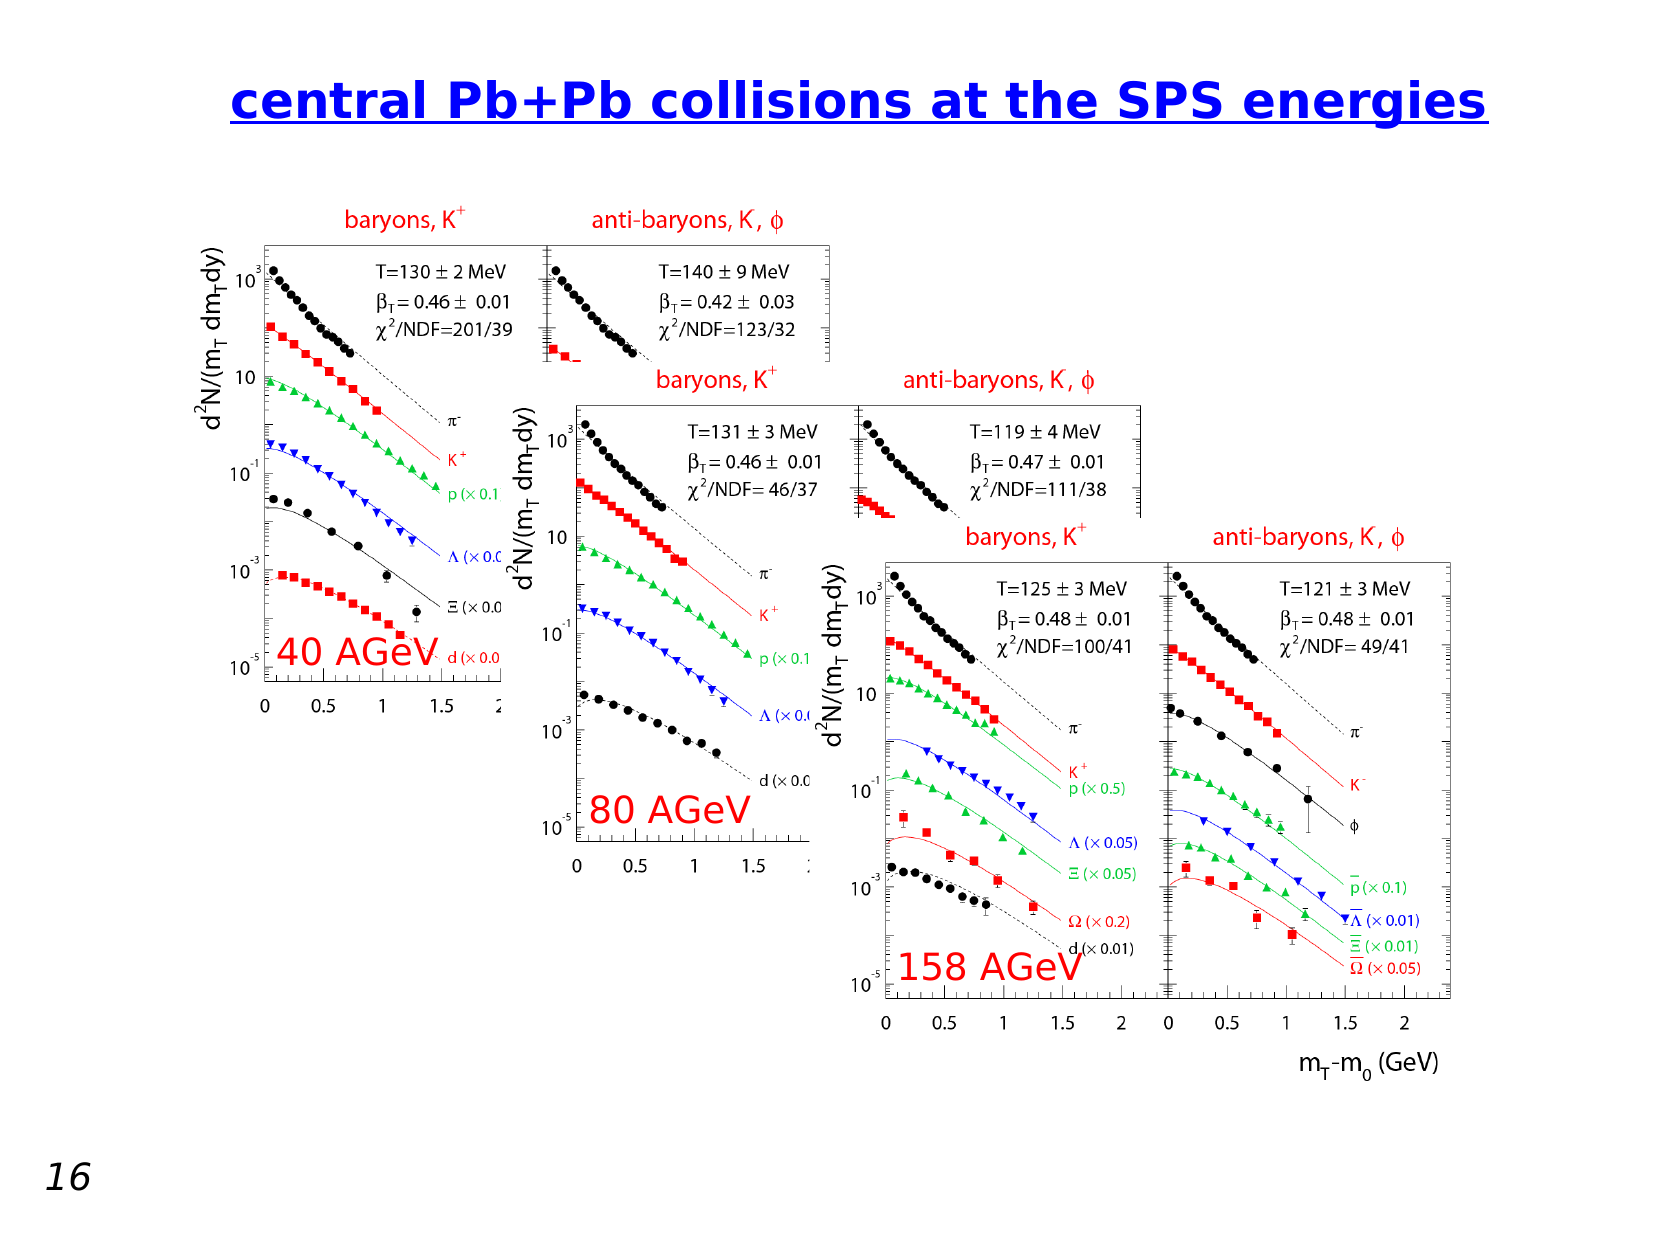

central Pb+Pb collisions at the SPS energies
40 AGeV
80 AGeV
158 AGeV
40 AGeV